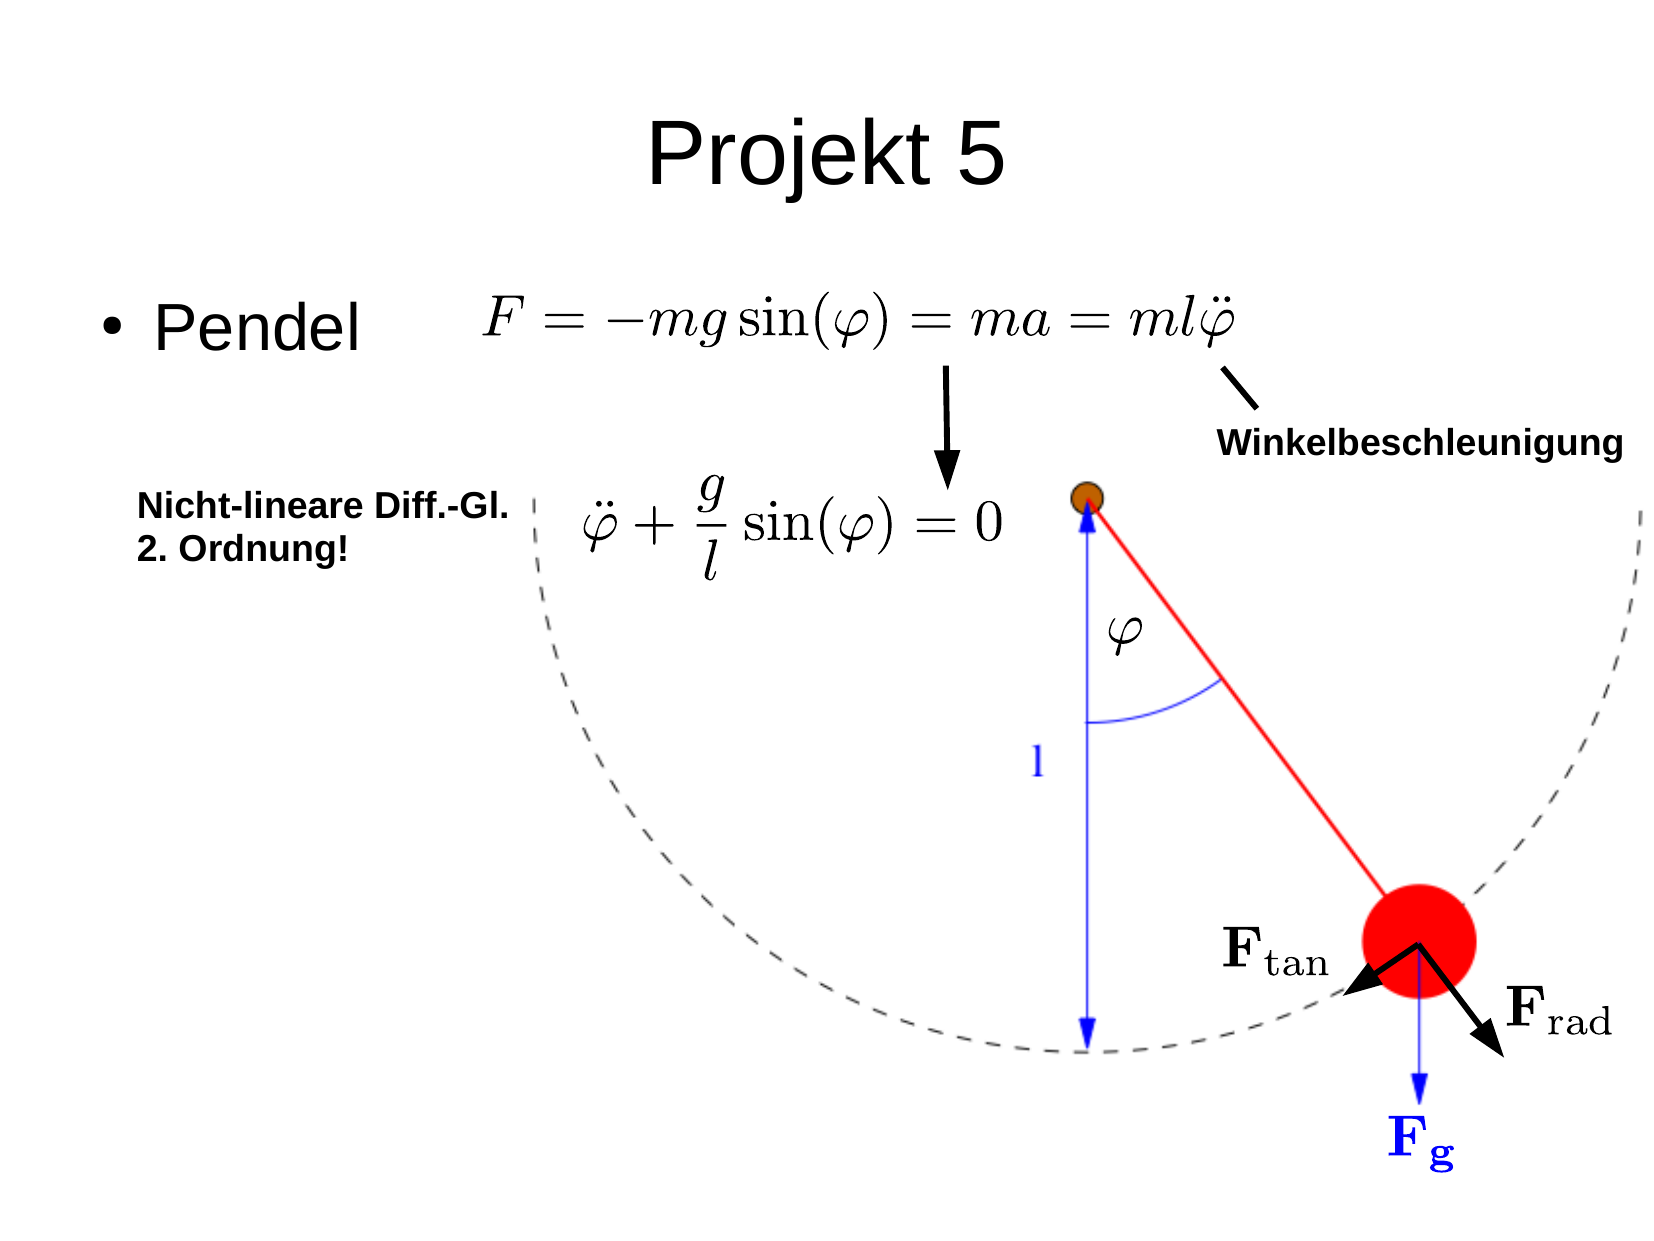

# Projekt 5
Pendel
Winkelbeschleunigung
Nicht-lineare Diff.-Gl.
2. Ordnung!